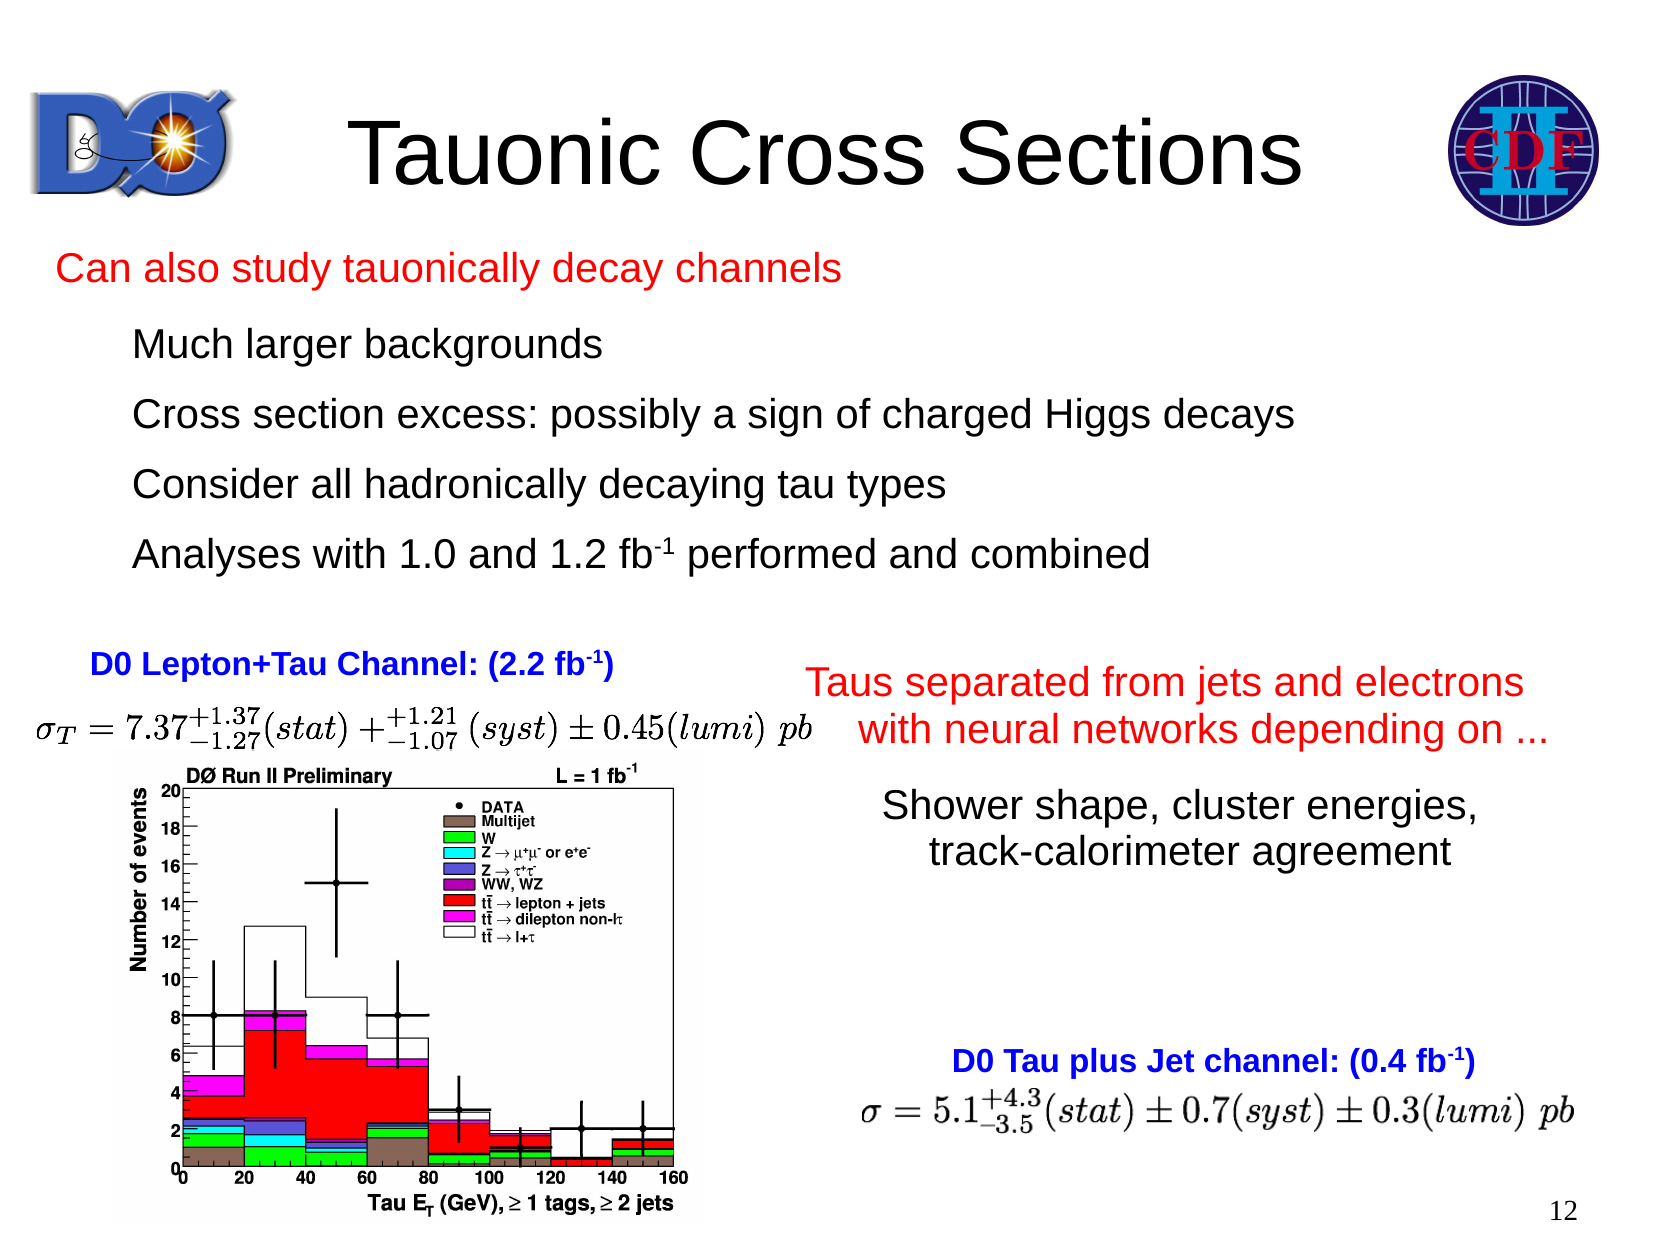

# Tauonic Cross Sections
Can also study tauonically decay channels
Much larger backgrounds
Cross section excess: possibly a sign of charged Higgs decays
Consider all hadronically decaying tau types
Analyses with 1.0 and 1.2 fb-1 performed and combined
D0 Lepton+Tau Channel: (2.2 fb-1)
Taus separated from jets and electrons with neural networks depending on ...
Shower shape, cluster energies, track-calorimeter agreement
D0 Tau plus Jet channel: (0.4 fb-1)
12